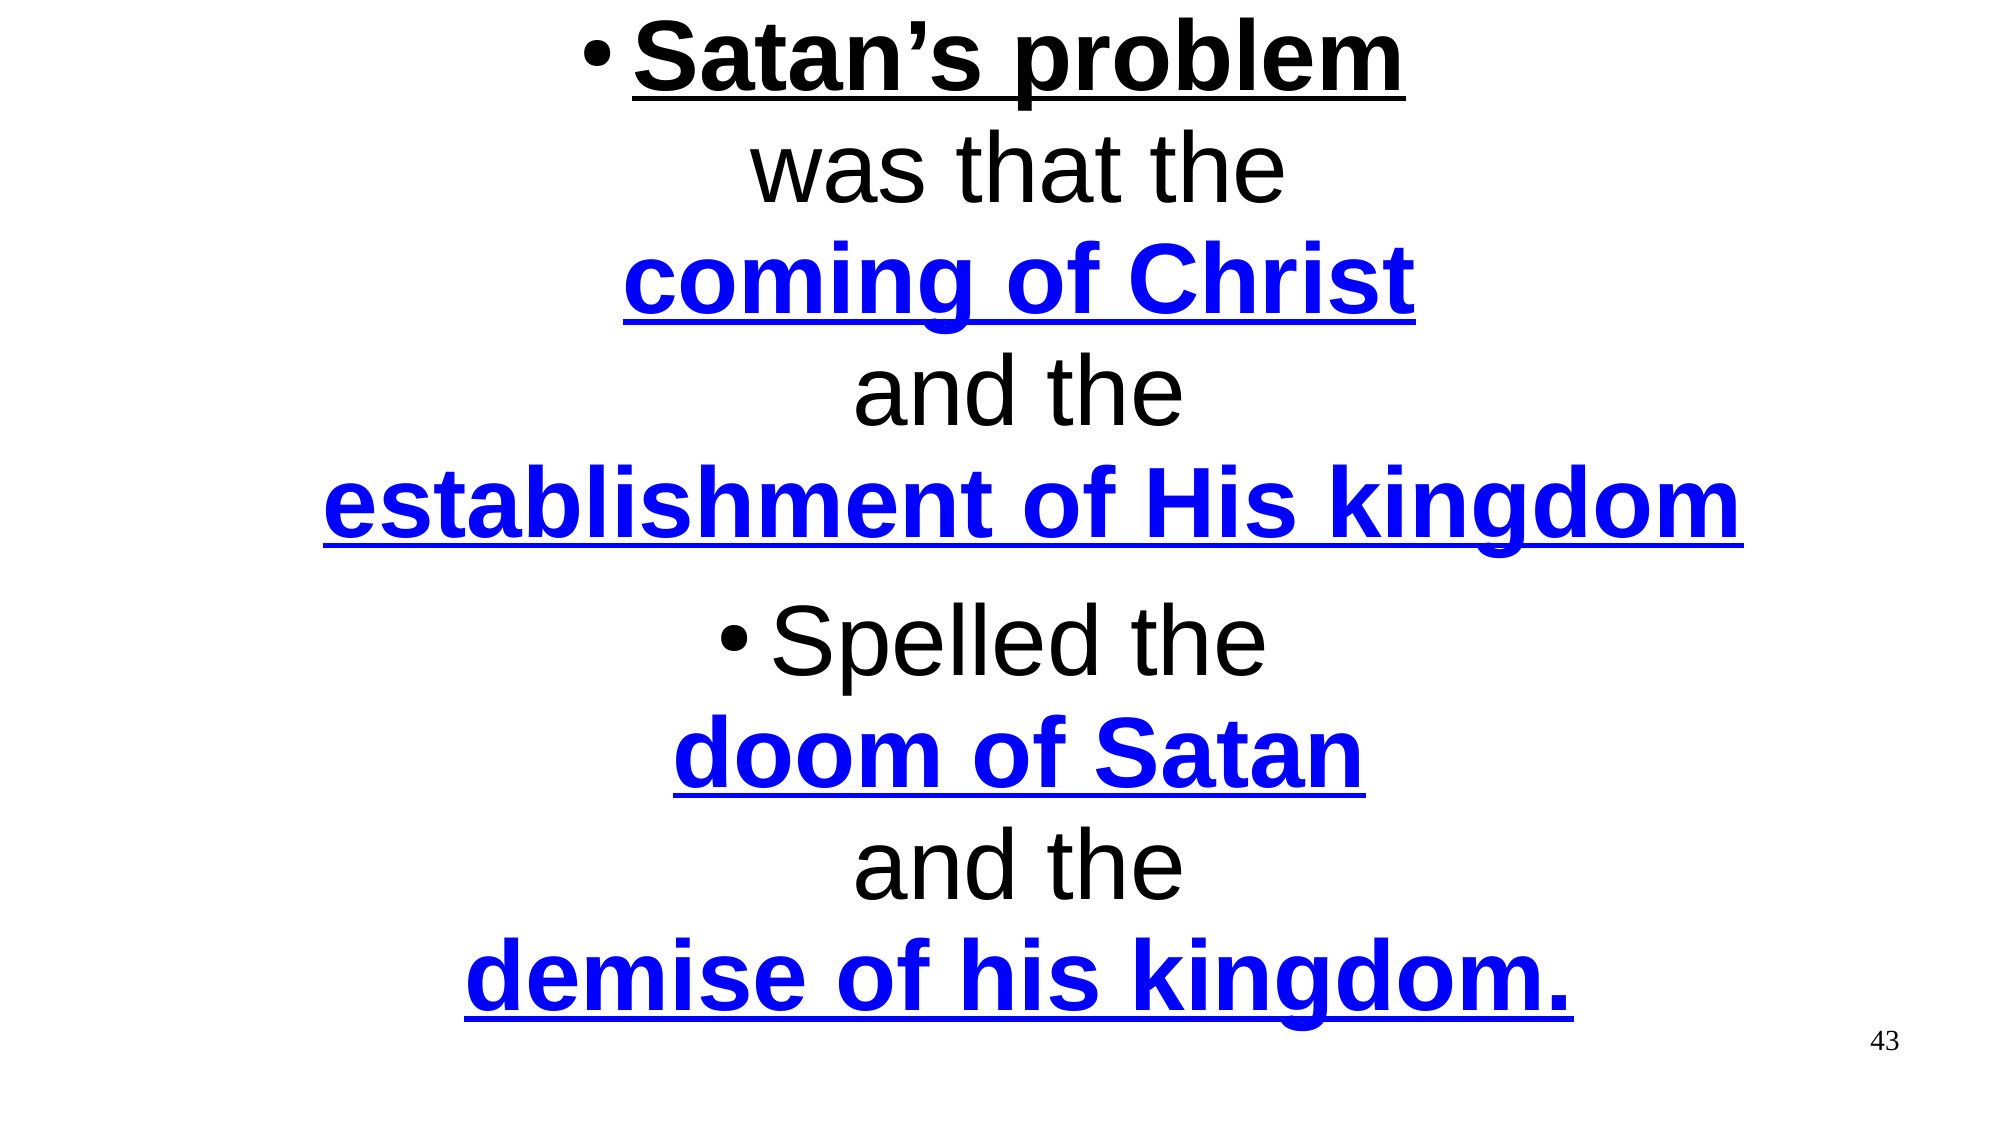

# Satan’s problem was that the coming of Christ and the establishment of His kingdom
Spelled the
doom of Satan
and the
demise of his kingdom.
43